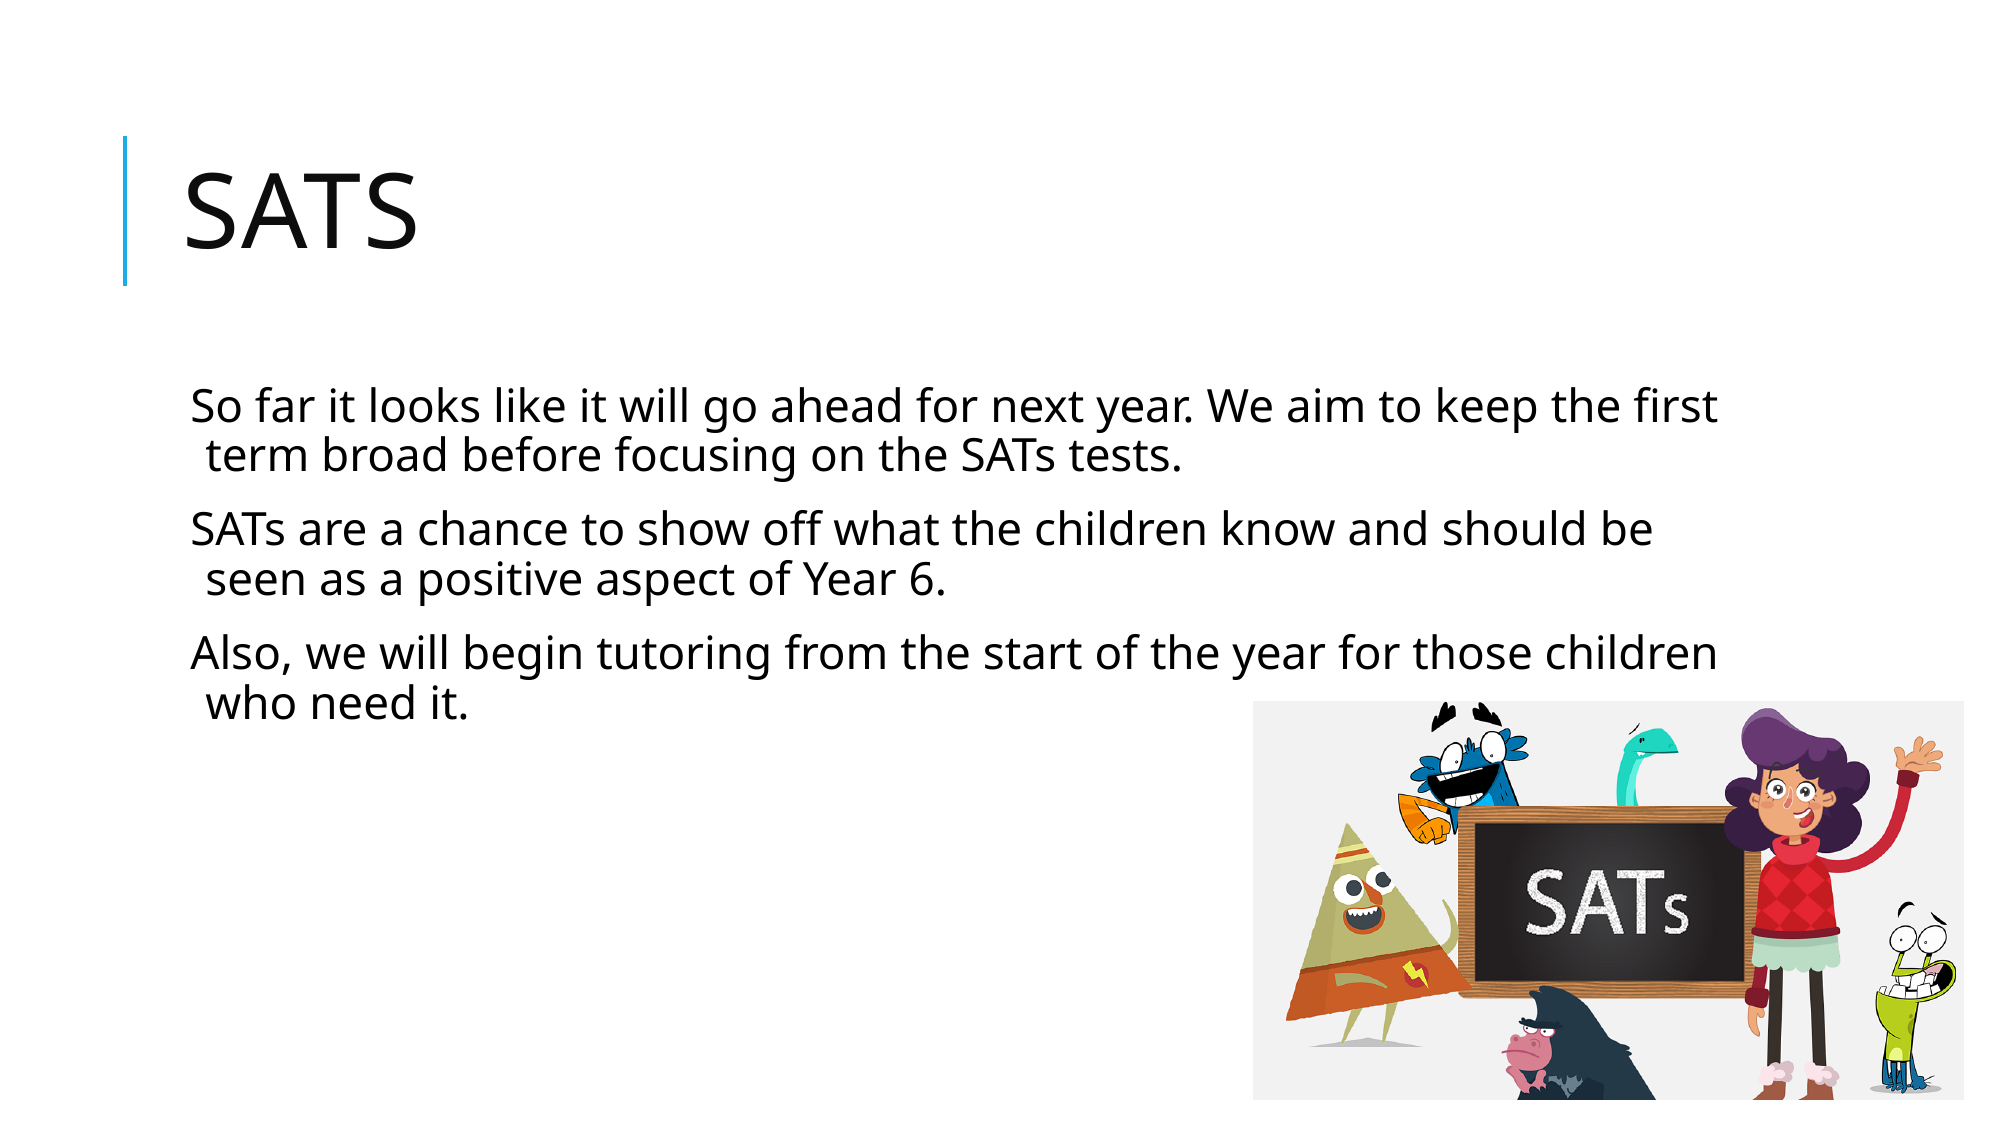

# SATS
So far it looks like it will go ahead for next year. We aim to keep the first term broad before focusing on the SATs tests.
SATs are a chance to show off what the children know and should be seen as a positive aspect of Year 6.
Also, we will begin tutoring from the start of the year for those children who need it.